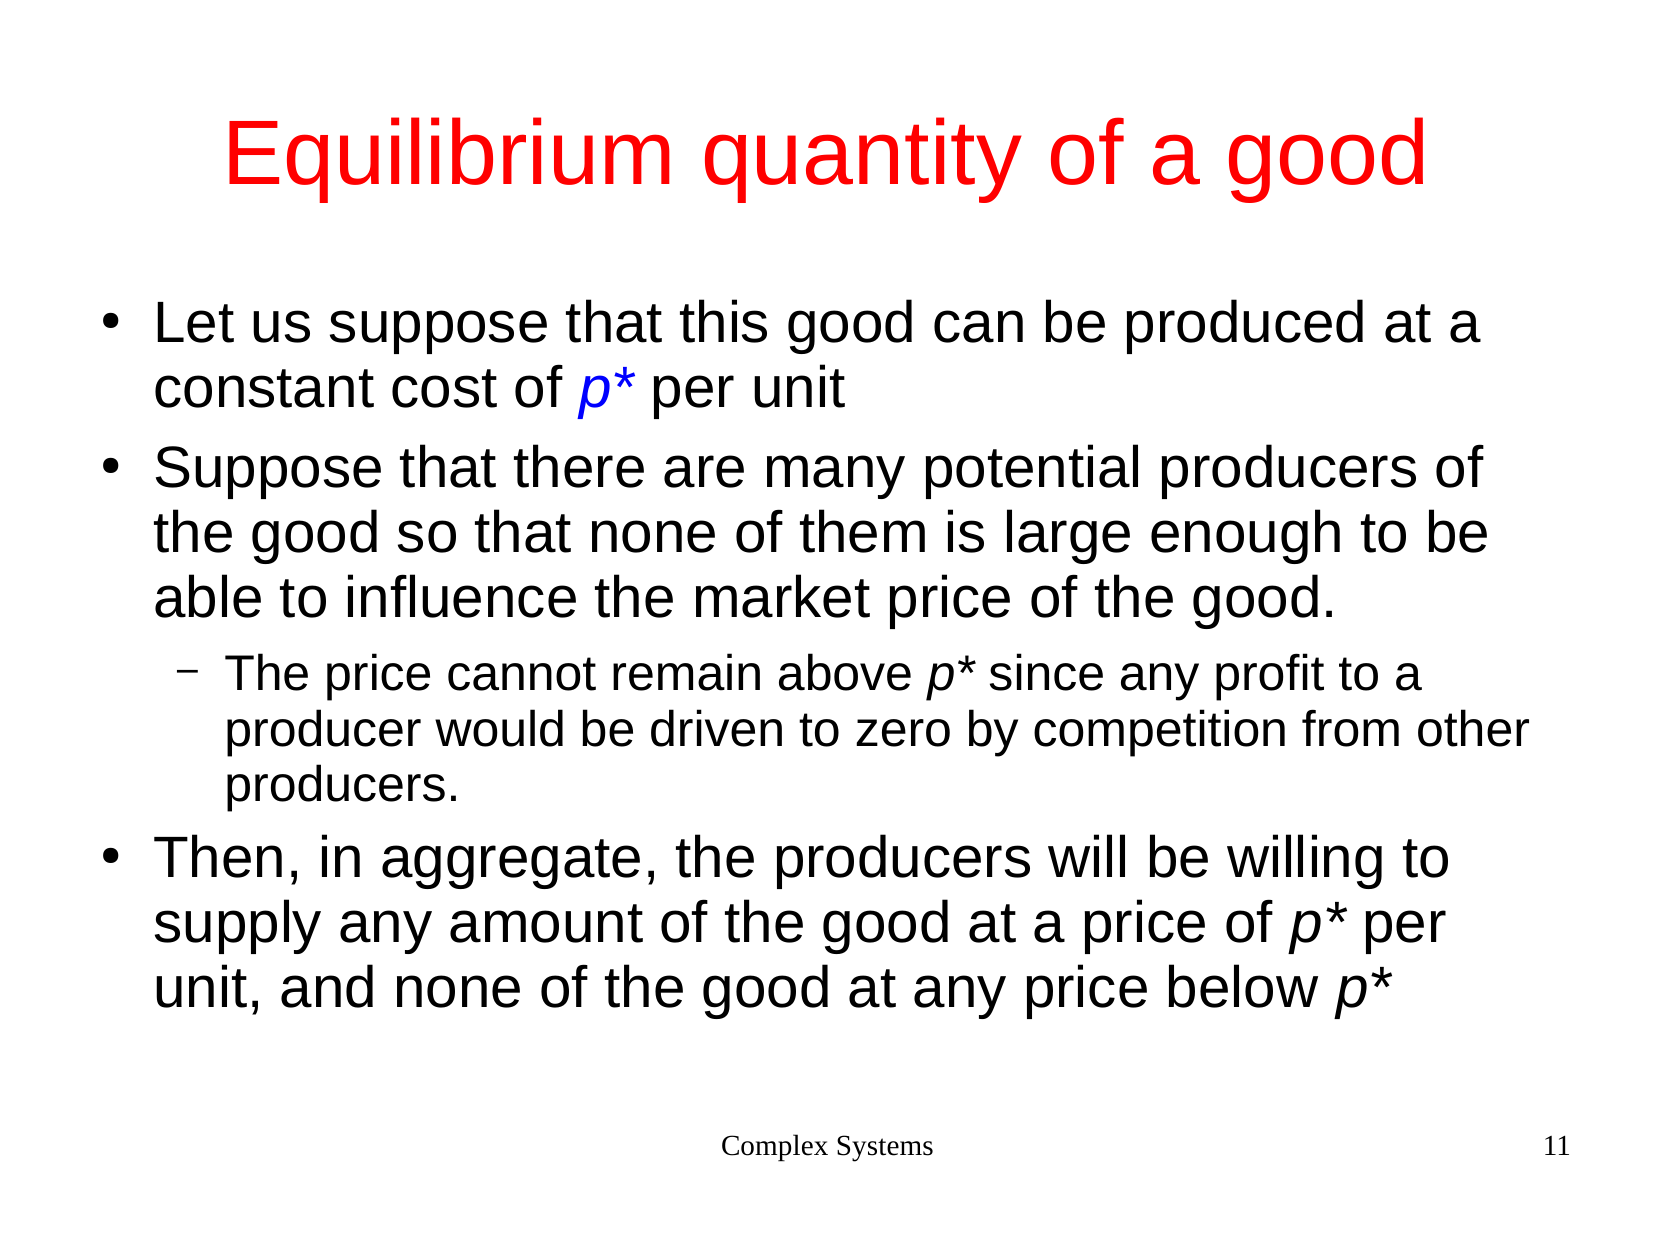

# Equilibrium quantity of a good
Let us suppose that this good can be produced at a constant cost of p* per unit
Suppose that there are many potential producers of the good so that none of them is large enough to be able to influence the market price of the good.
The price cannot remain above p* since any profit to a producer would be driven to zero by competition from other producers.
Then, in aggregate, the producers will be willing to supply any amount of the good at a price of p* per unit, and none of the good at any price below p*
Complex Systems
11